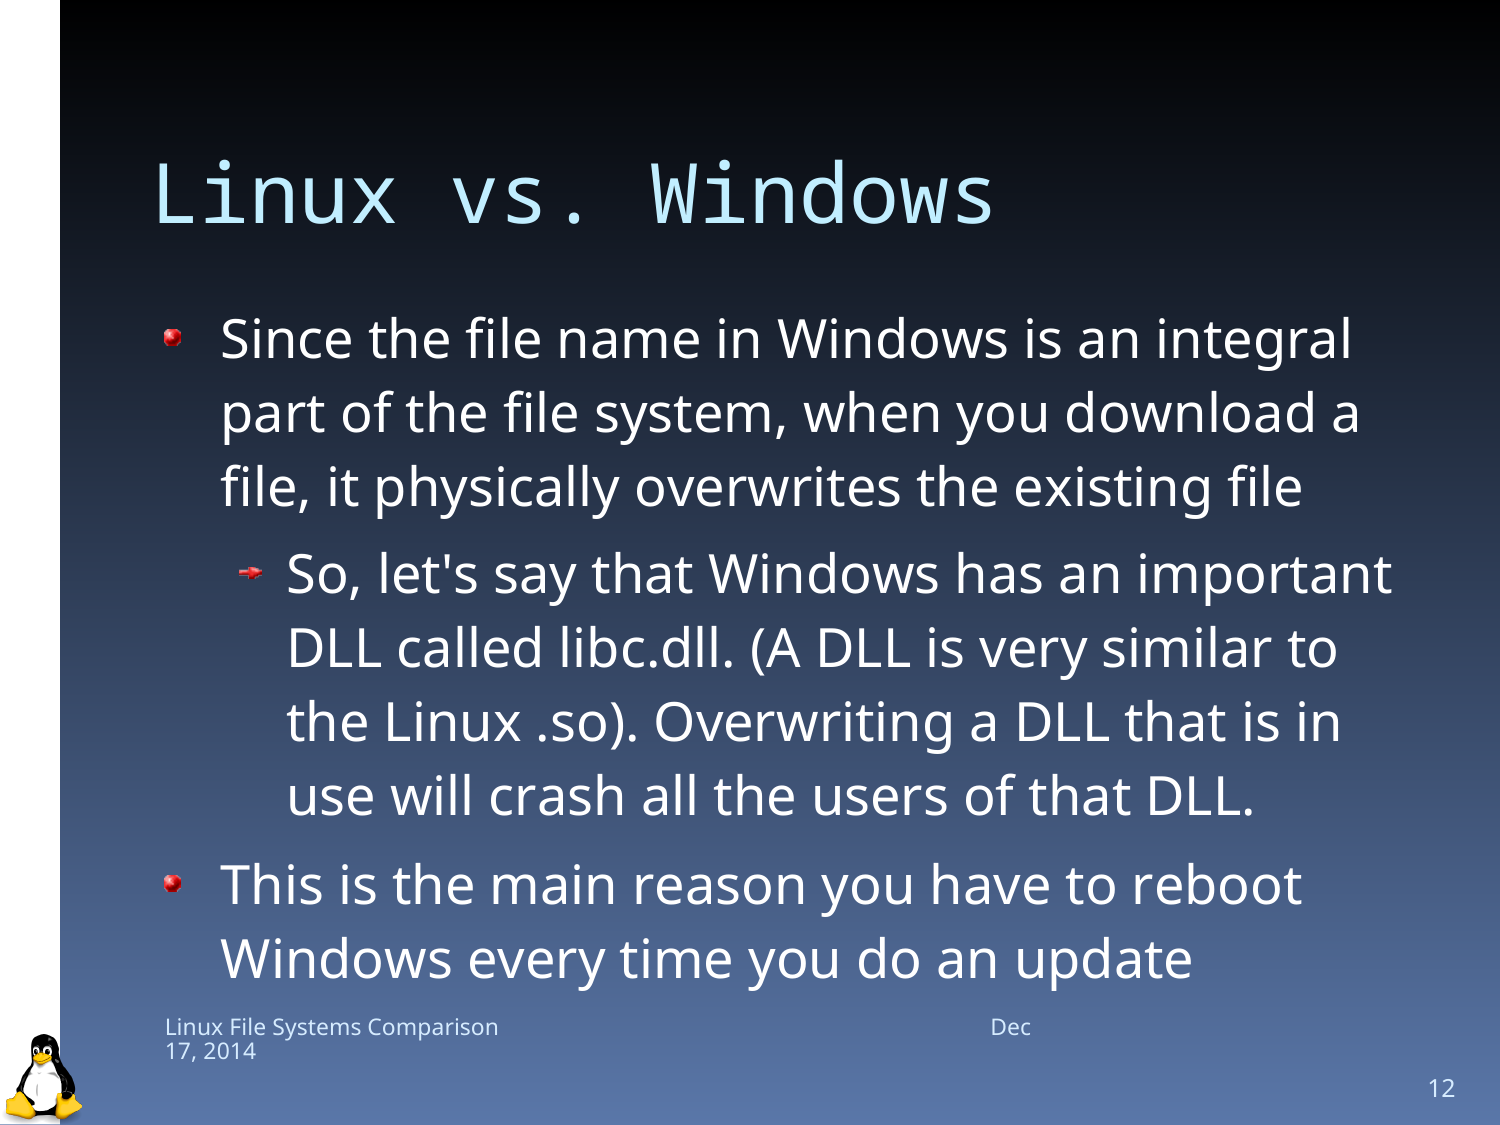

# Linux vs. Windows
Since the file name in Windows is an integral part of the file system, when you download a file, it physically overwrites the existing file
So, let's say that Windows has an important DLL called libc.dll. (A DLL is very similar to the Linux .so). Overwriting a DLL that is in use will crash all the users of that DLL.
This is the main reason you have to reboot Windows every time you do an update
Linux File Systems Comparison Dec 17, 2014
Dec 17, 2014
12